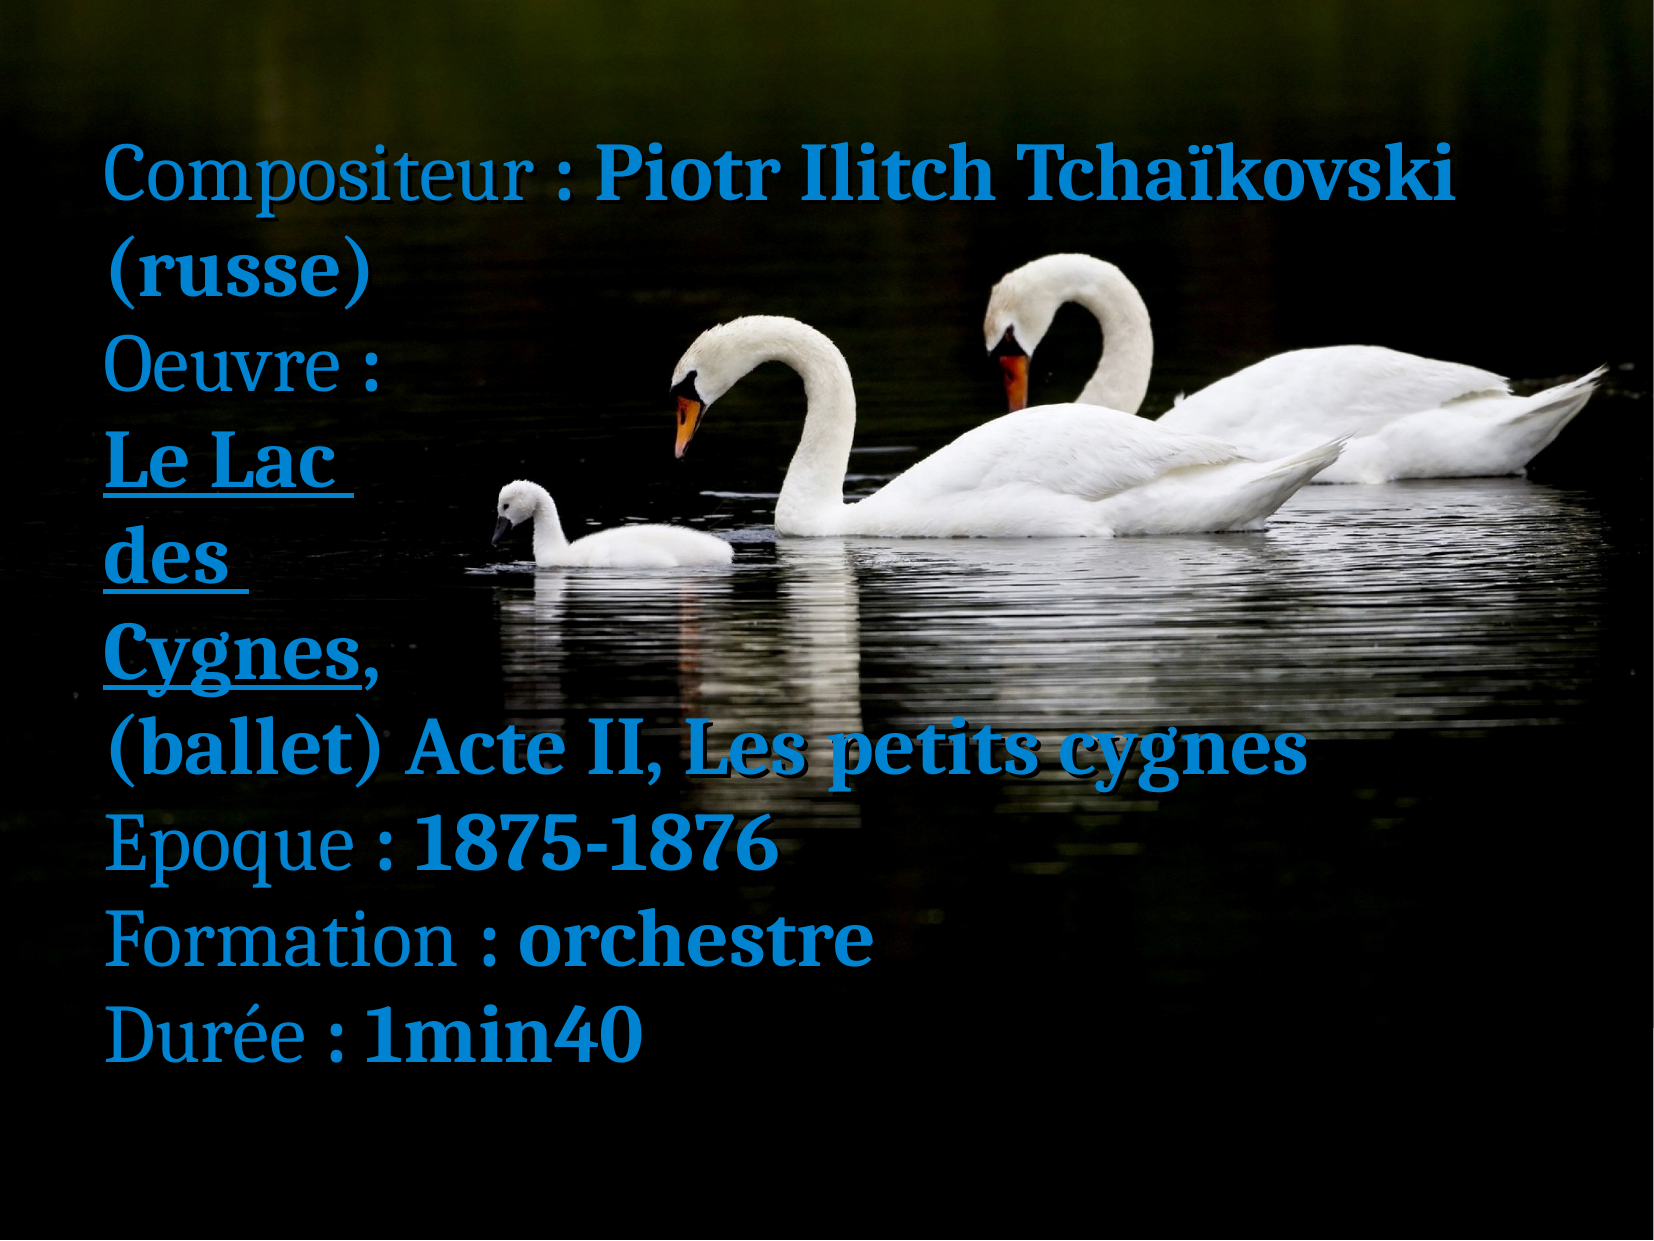

Compositeur : Piotr Ilitch Tchaïkovski (russe)
Oeuvre :
Le Lac
des
Cygnes,
(ballet) Acte II, Les petits cygnes
Epoque : 1875-1876
Formation : orchestre
Durée : 1min40